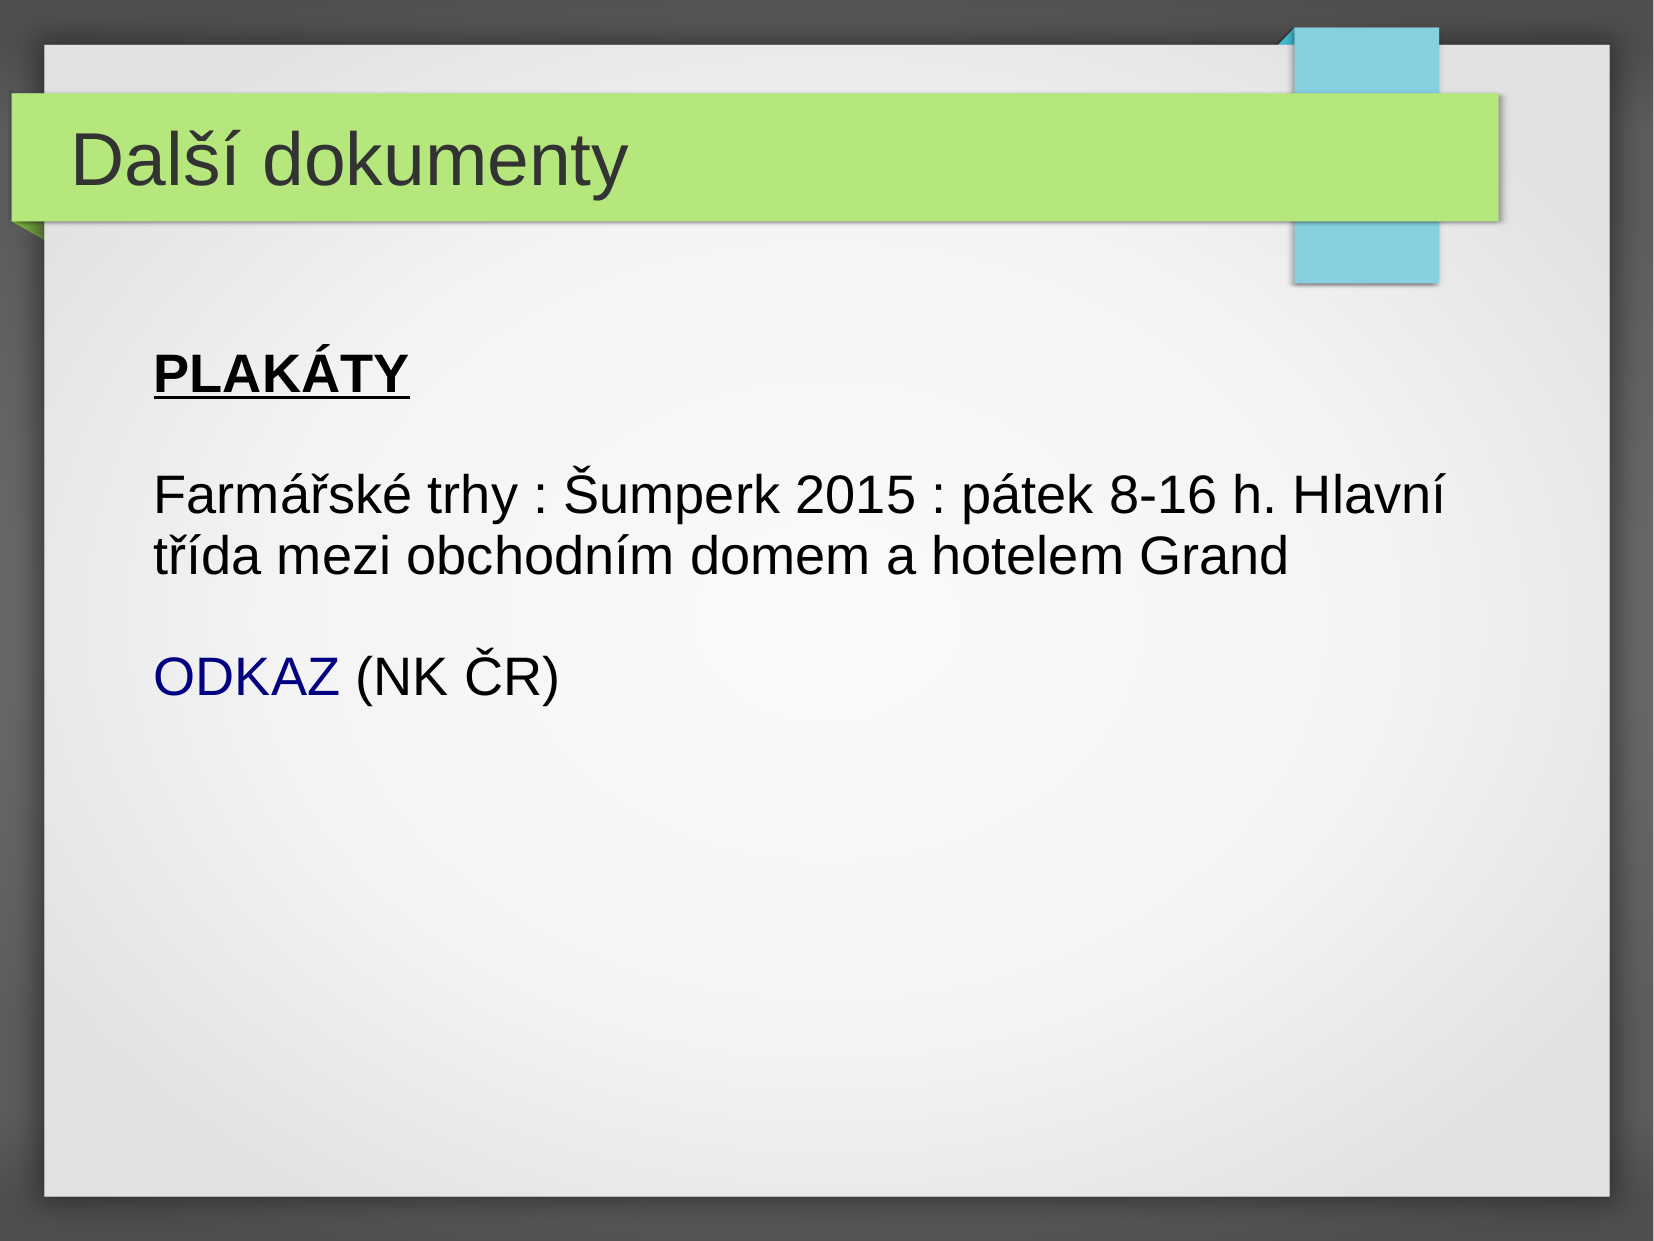

# Další dokumenty
PLAKÁTY
Farmářské trhy : Šumperk 2015 : pátek 8-16 h. Hlavní třída mezi obchodním domem a hotelem Grand
ODKAZ (NK ČR)